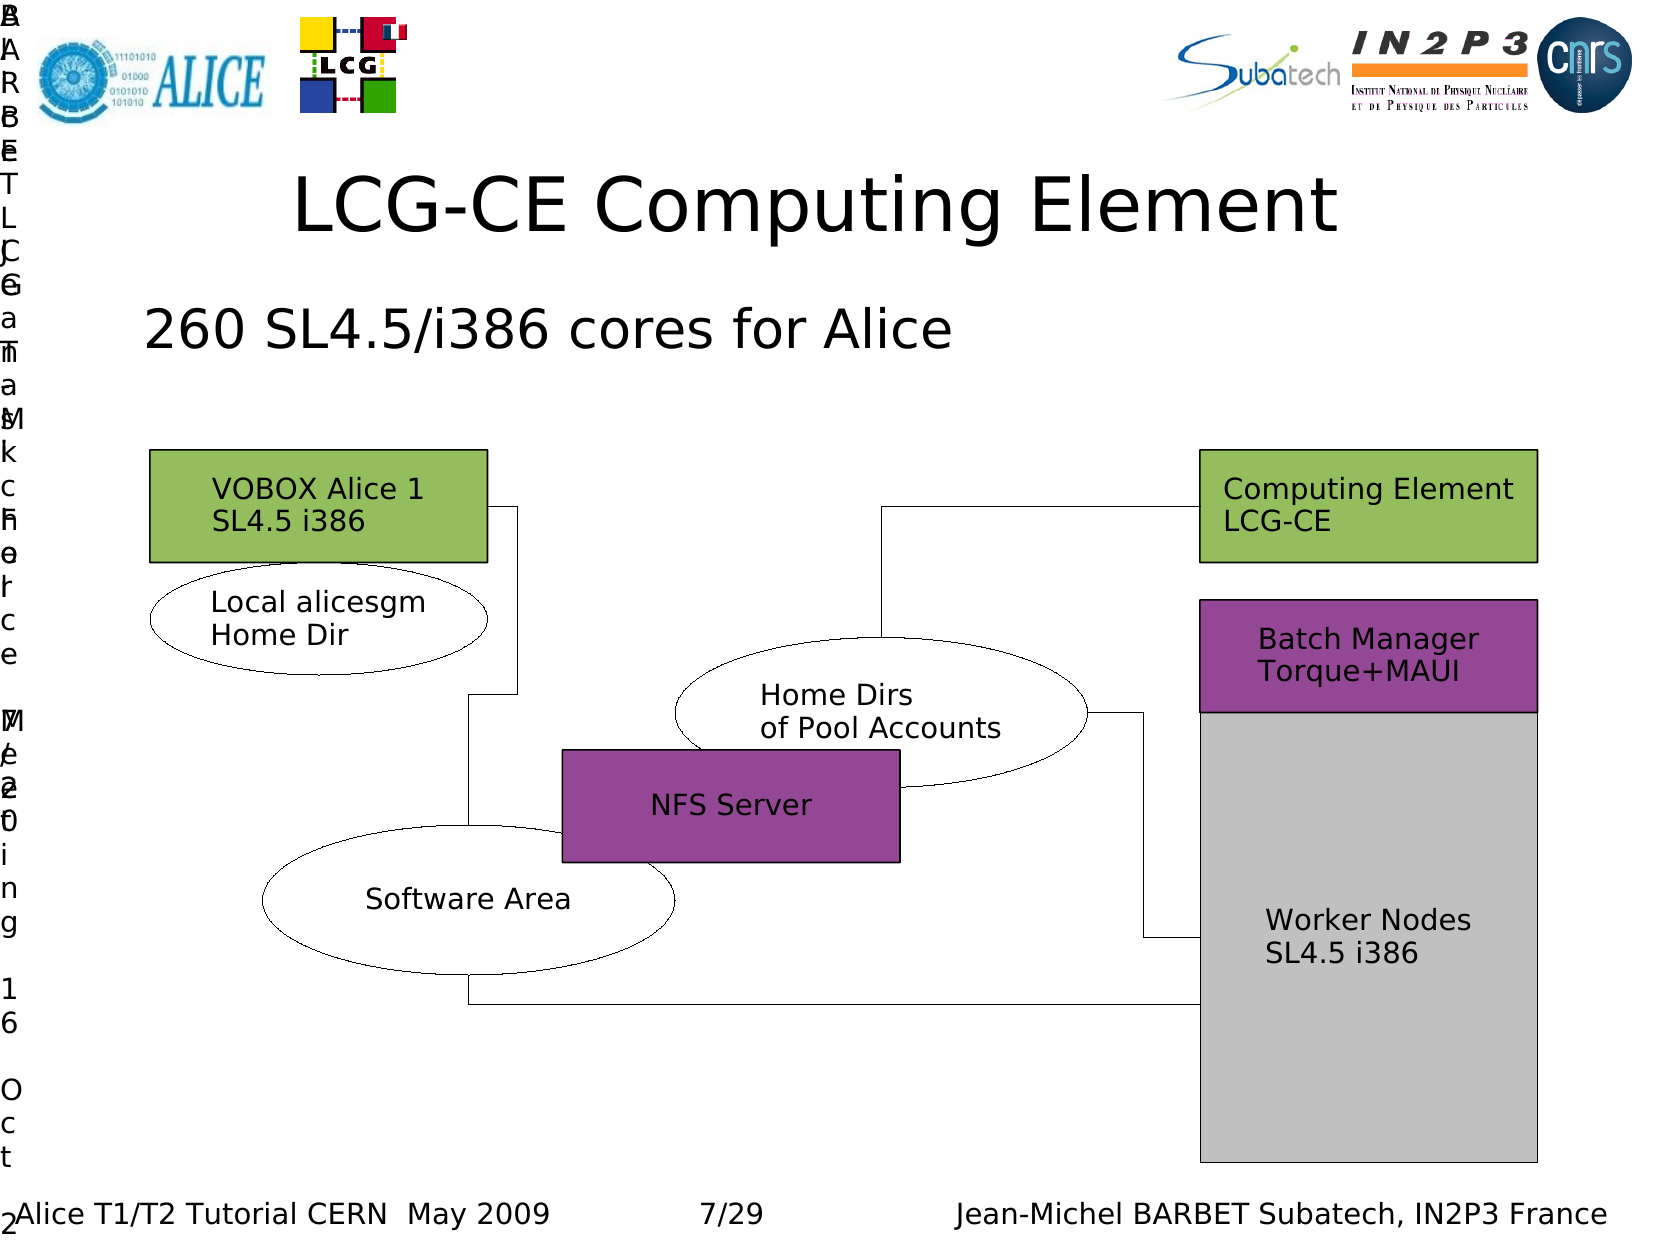

# LCG-CE Computing Element
260 SL4.5/i386 cores for Alice
VOBOX Alice 1
SL4.5 i386
Computing Element
LCG-CE
Local alicesgm
Home Dir
Batch Manager
Torque+MAUI
Home Dirs
of Pool Accounts
Worker Nodes
SL4.5 i386
NFS Server
Software Area